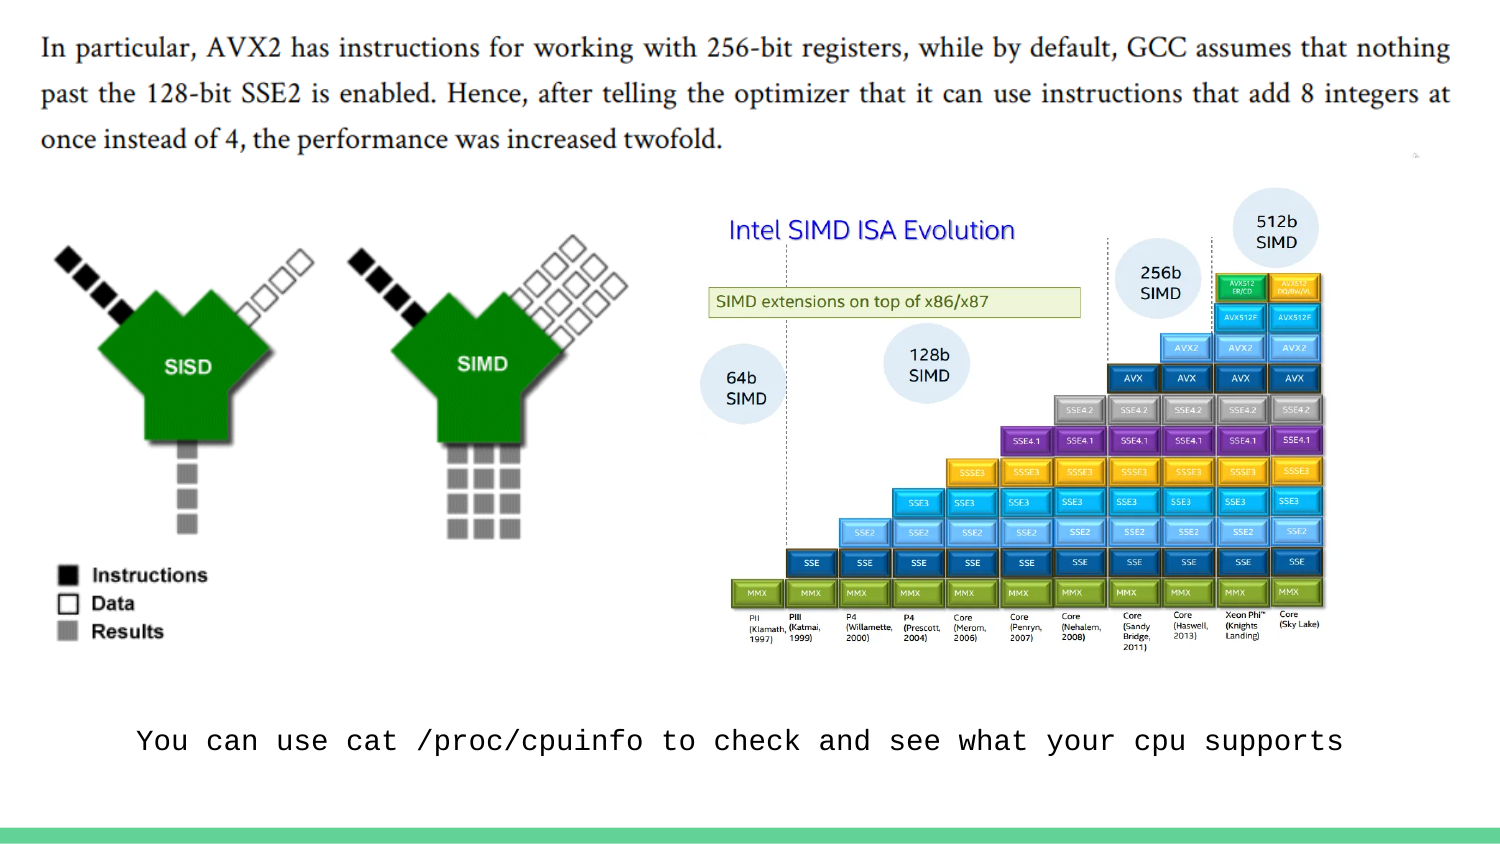

# SIMD
You can use cat /proc/cpuinfo to check and see what your cpu supports